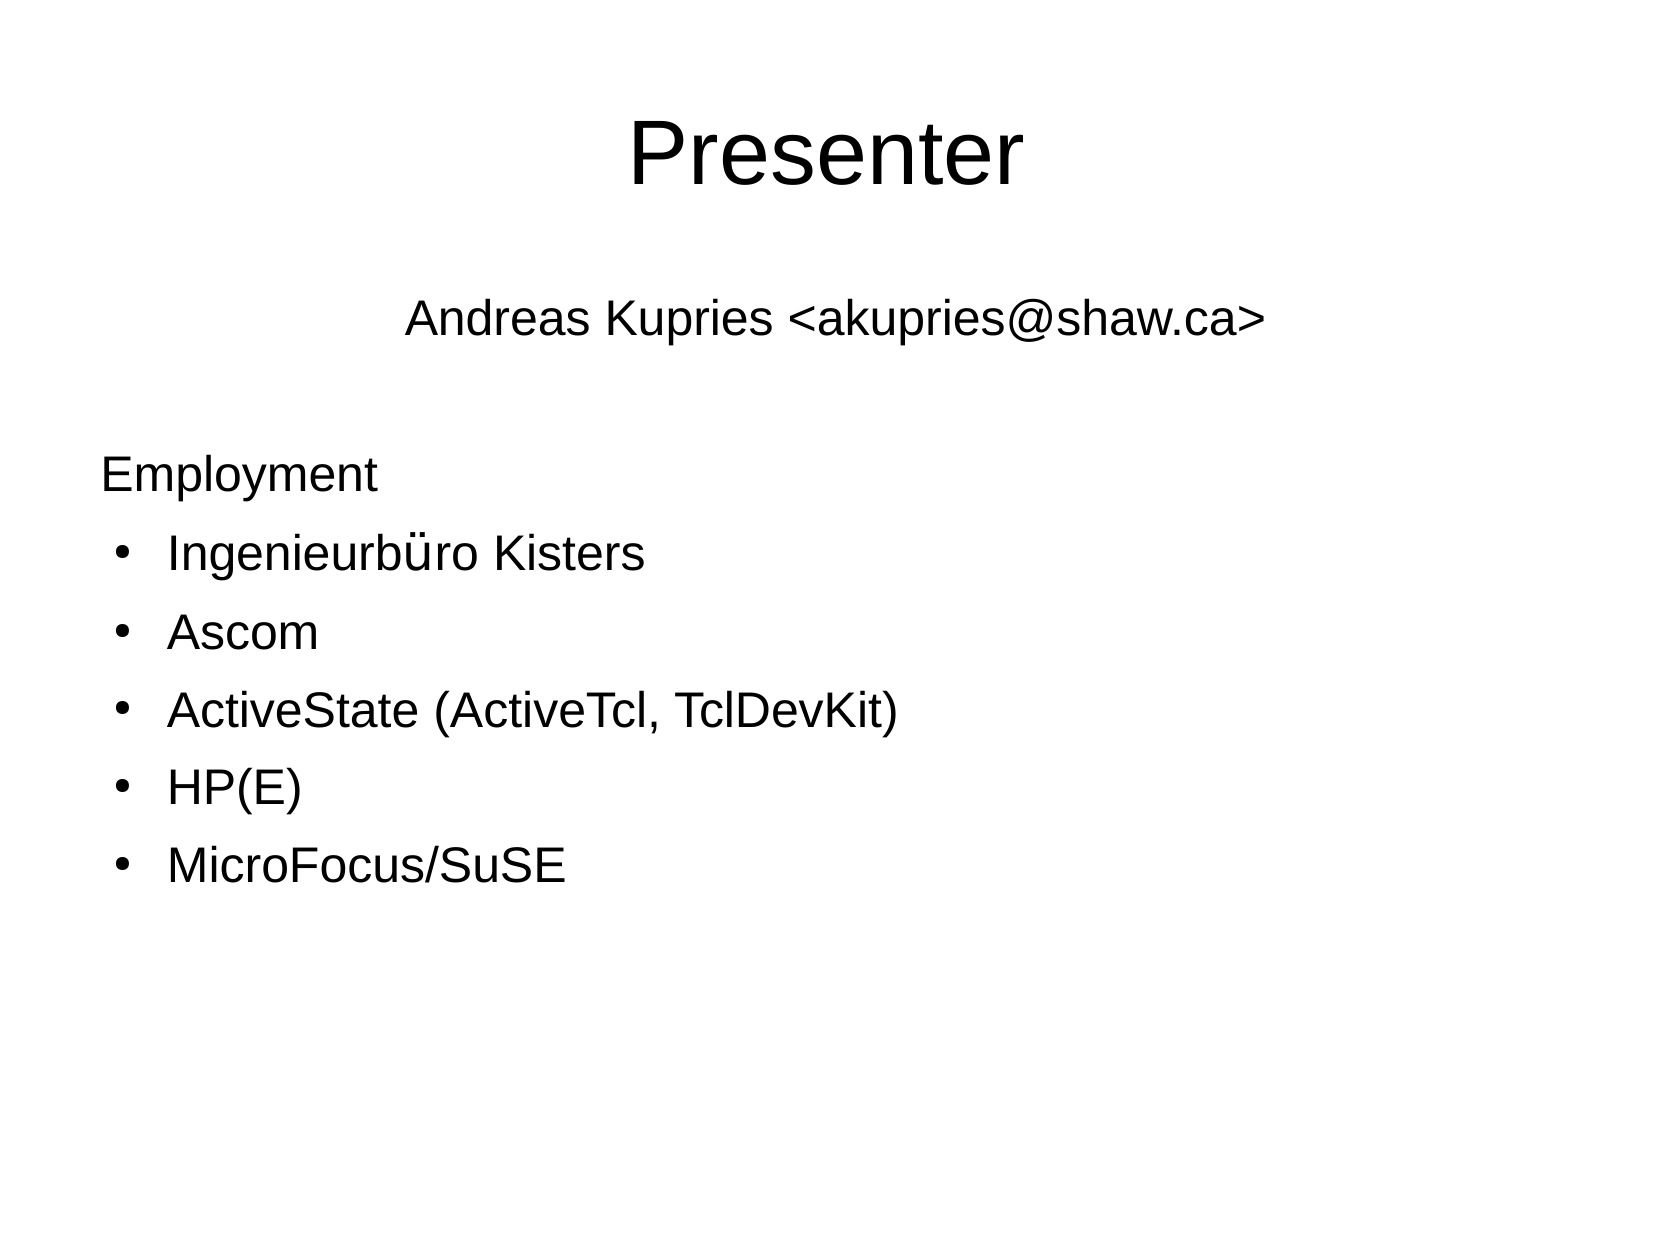

# Presenter
Andreas Kupries <akupries@shaw.ca>
Employment
Ingenieurbüro Kisters
Ascom
ActiveState (ActiveTcl, TclDevKit)
HP(E)
MicroFocus/SuSE